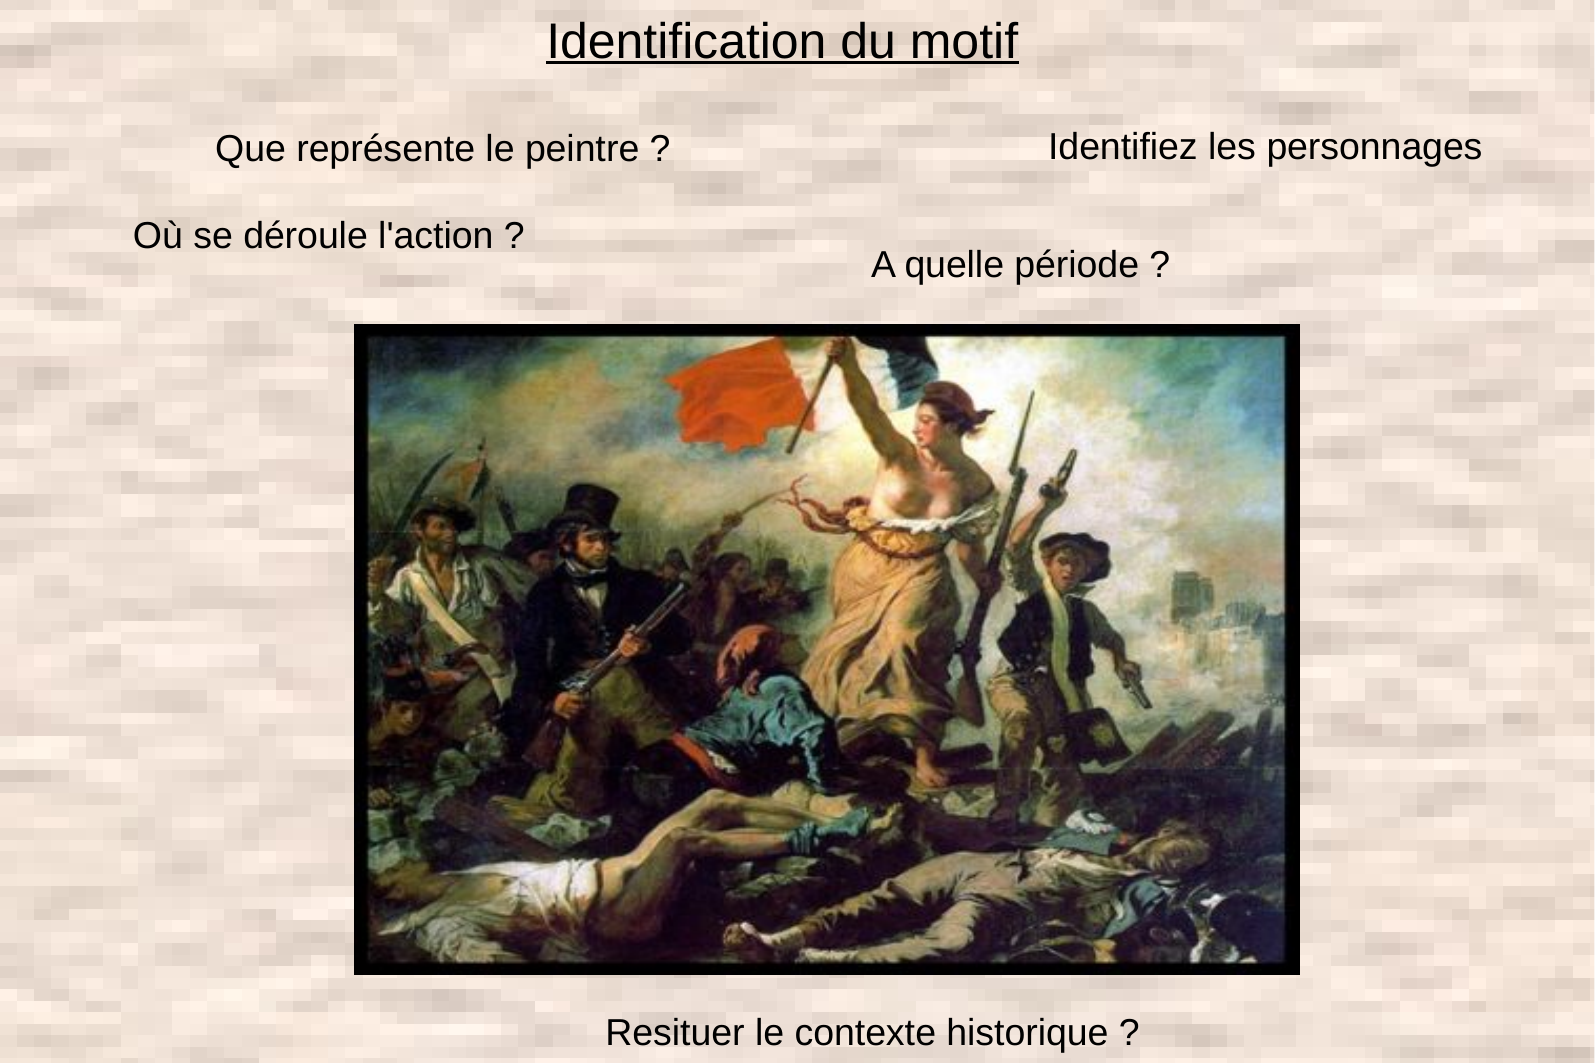

Identification du motif
#
Identifiez les personnages
Que représente le peintre ?
Où se déroule l'action ?
A quelle période ?
Resituer le contexte historique ?